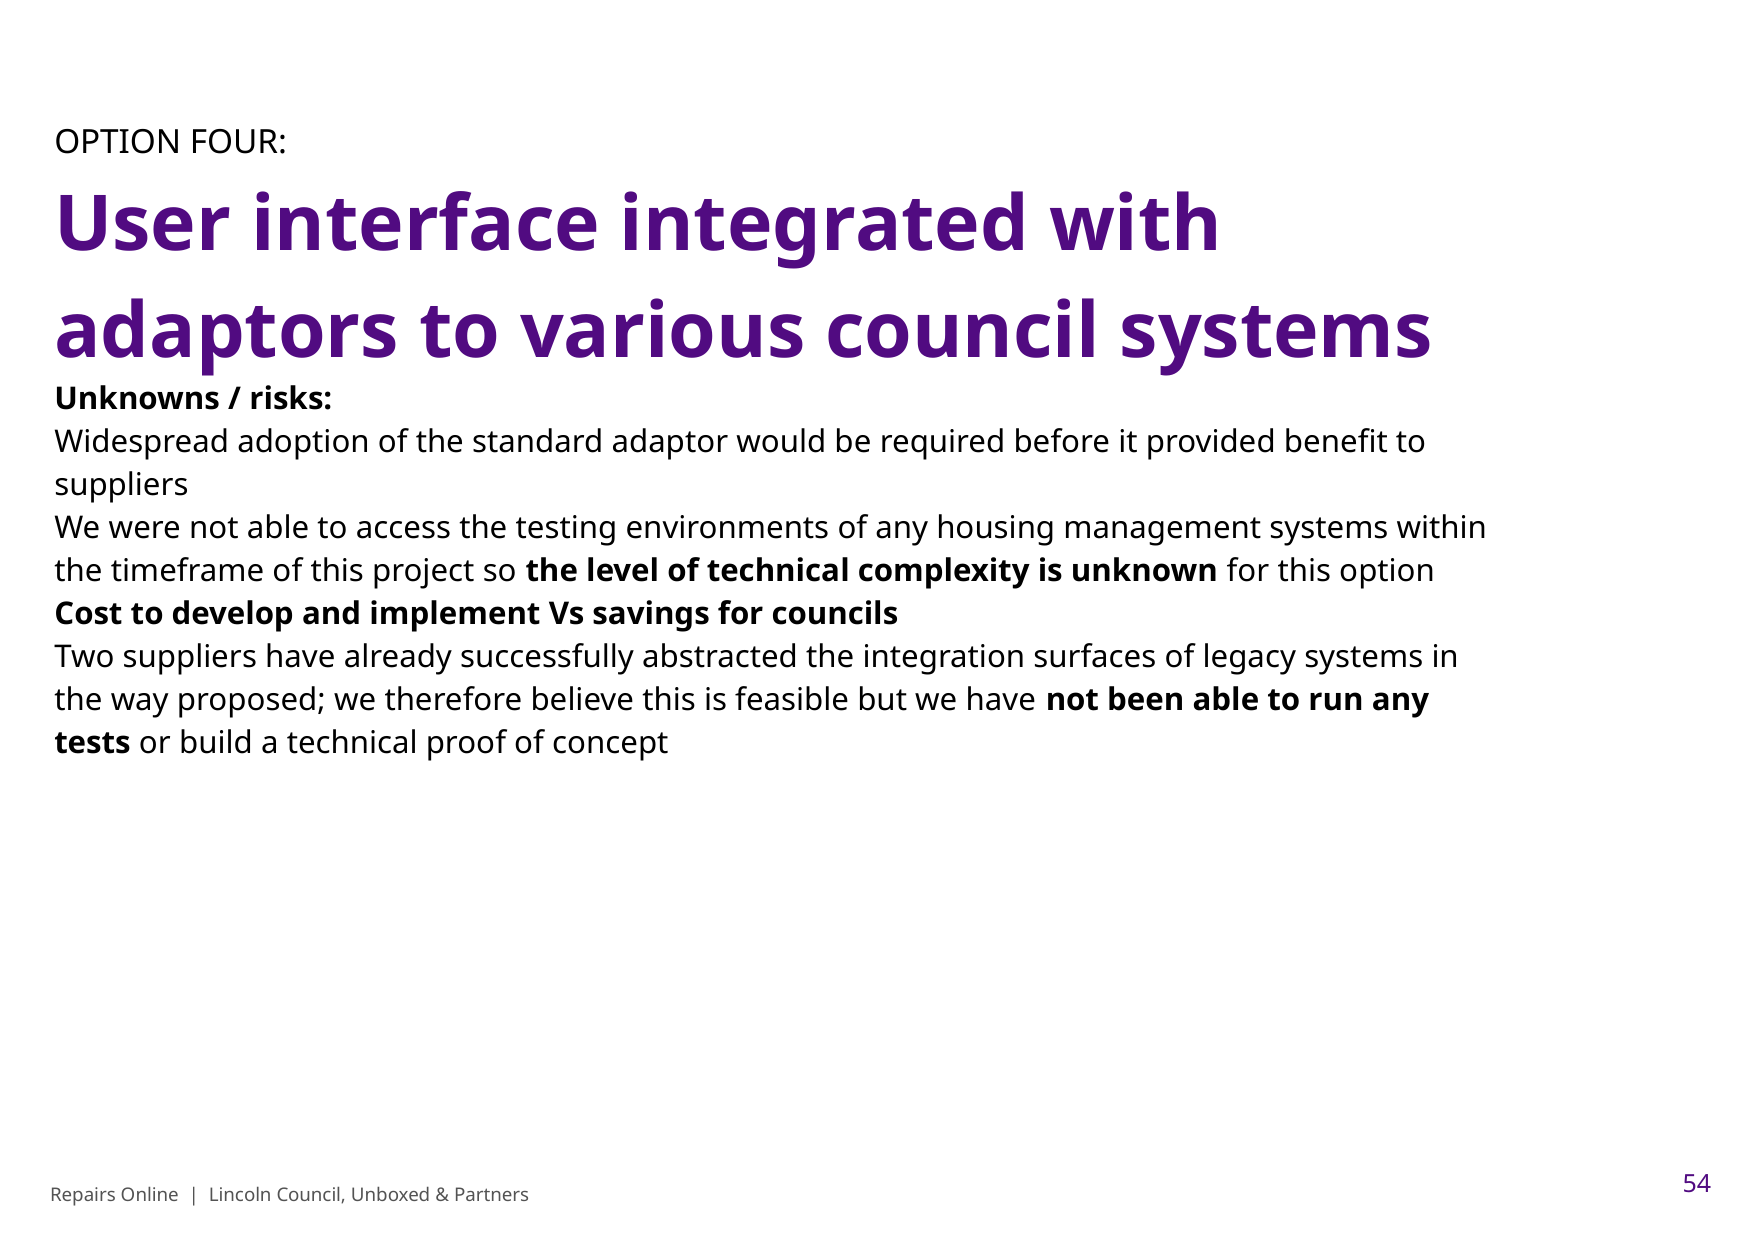

# OPTION FOUR: User interface integrated with adaptors to various council systems Unknowns / risks: Widespread adoption of the standard adaptor would be required before it provided benefit to suppliers We were not able to access the testing environments of any housing management systems within the timeframe of this project so the level of technical complexity is unknown for this option Cost to develop and implement Vs savings for councils Two suppliers have already successfully abstracted the integration surfaces of legacy systems in the way proposed; we therefore believe this is feasible but we have not been able to run any tests or build a technical proof of concept